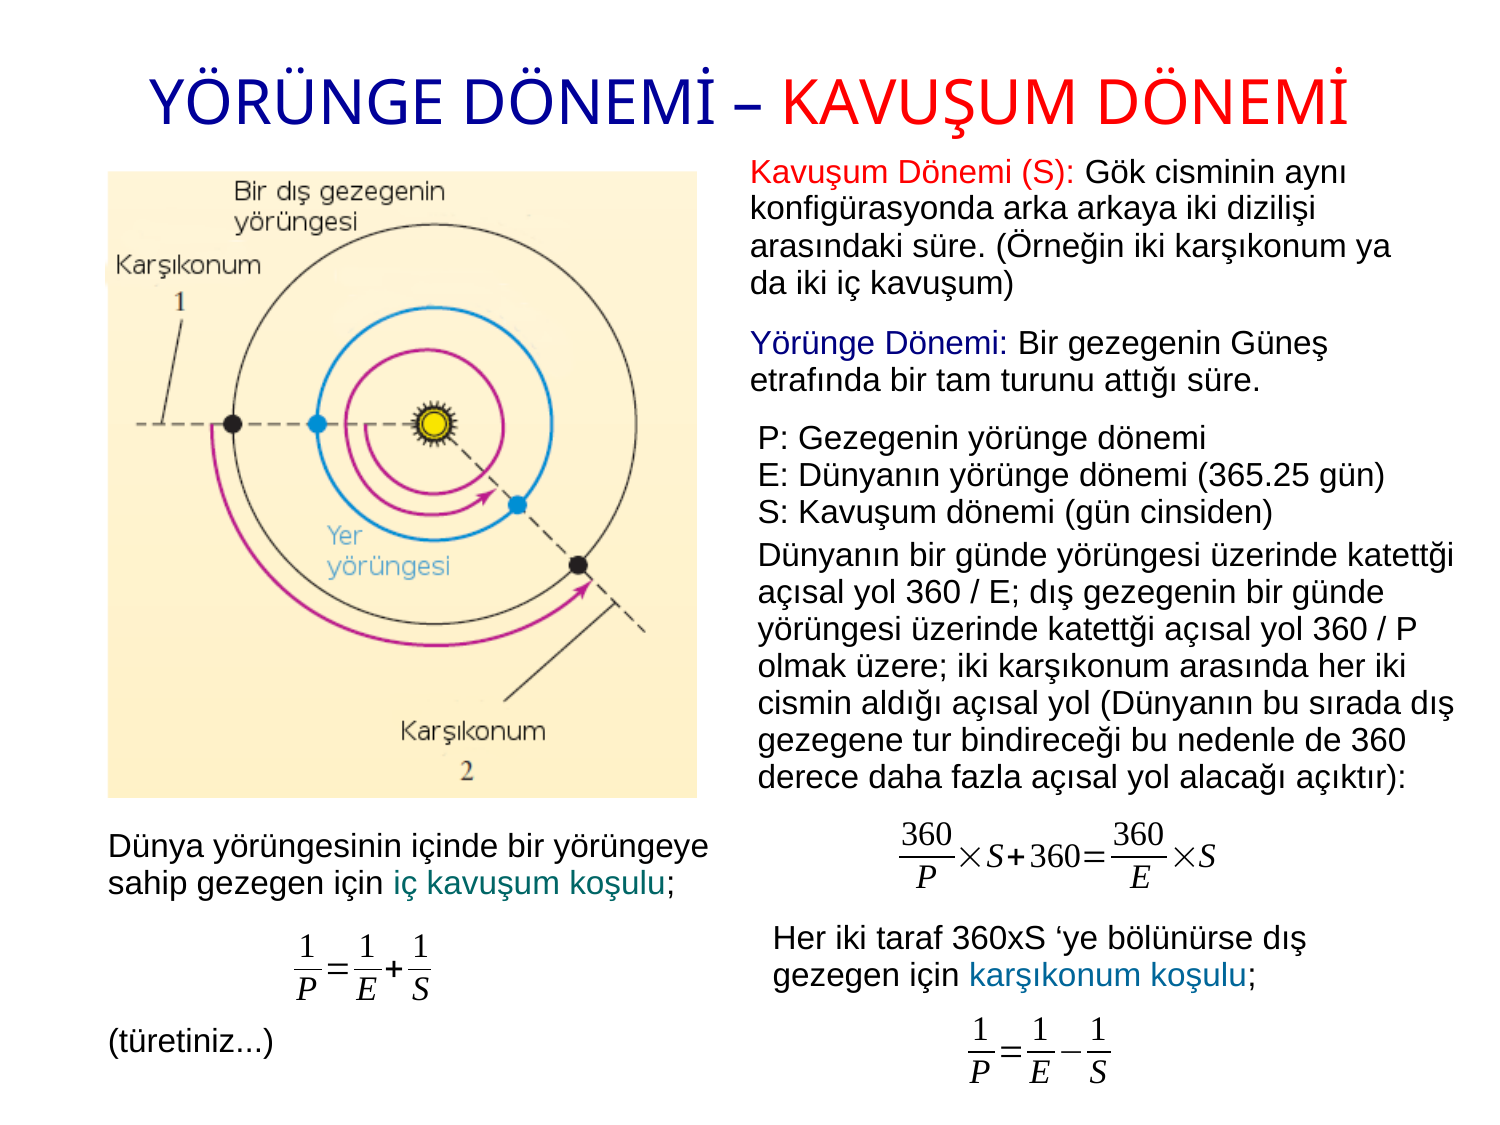

# YÖRÜNGE DÖNEMİ – KAVUŞUM DÖNEMİ
Kavuşum Dönemi (S): Gök cisminin aynı konfigürasyonda arka arkaya iki dizilişi arasındaki süre. (Örneğin iki karşıkonum ya da iki iç kavuşum)
Yörünge Dönemi: Bir gezegenin Güneş etrafında bir tam turunu attığı süre.
P: Gezegenin yörünge dönemi
E: Dünyanın yörünge dönemi (365.25 gün)
S: Kavuşum dönemi (gün cinsiden)
Dünyanın bir günde yörüngesi üzerinde katettği açısal yol 360 / E; dış gezegenin bir günde yörüngesi üzerinde katettği açısal yol 360 / P olmak üzere; iki karşıkonum arasında her iki cismin aldığı açısal yol (Dünyanın bu sırada dış gezegene tur bindireceği bu nedenle de 360 derece daha fazla açısal yol alacağı açıktır):
Dünya yörüngesinin içinde bir yörüngeye sahip gezegen için iç kavuşum koşulu;
Her iki taraf 360xS ‘ye bölünürse dış gezegen için karşıkonum koşulu;
(türetiniz...)